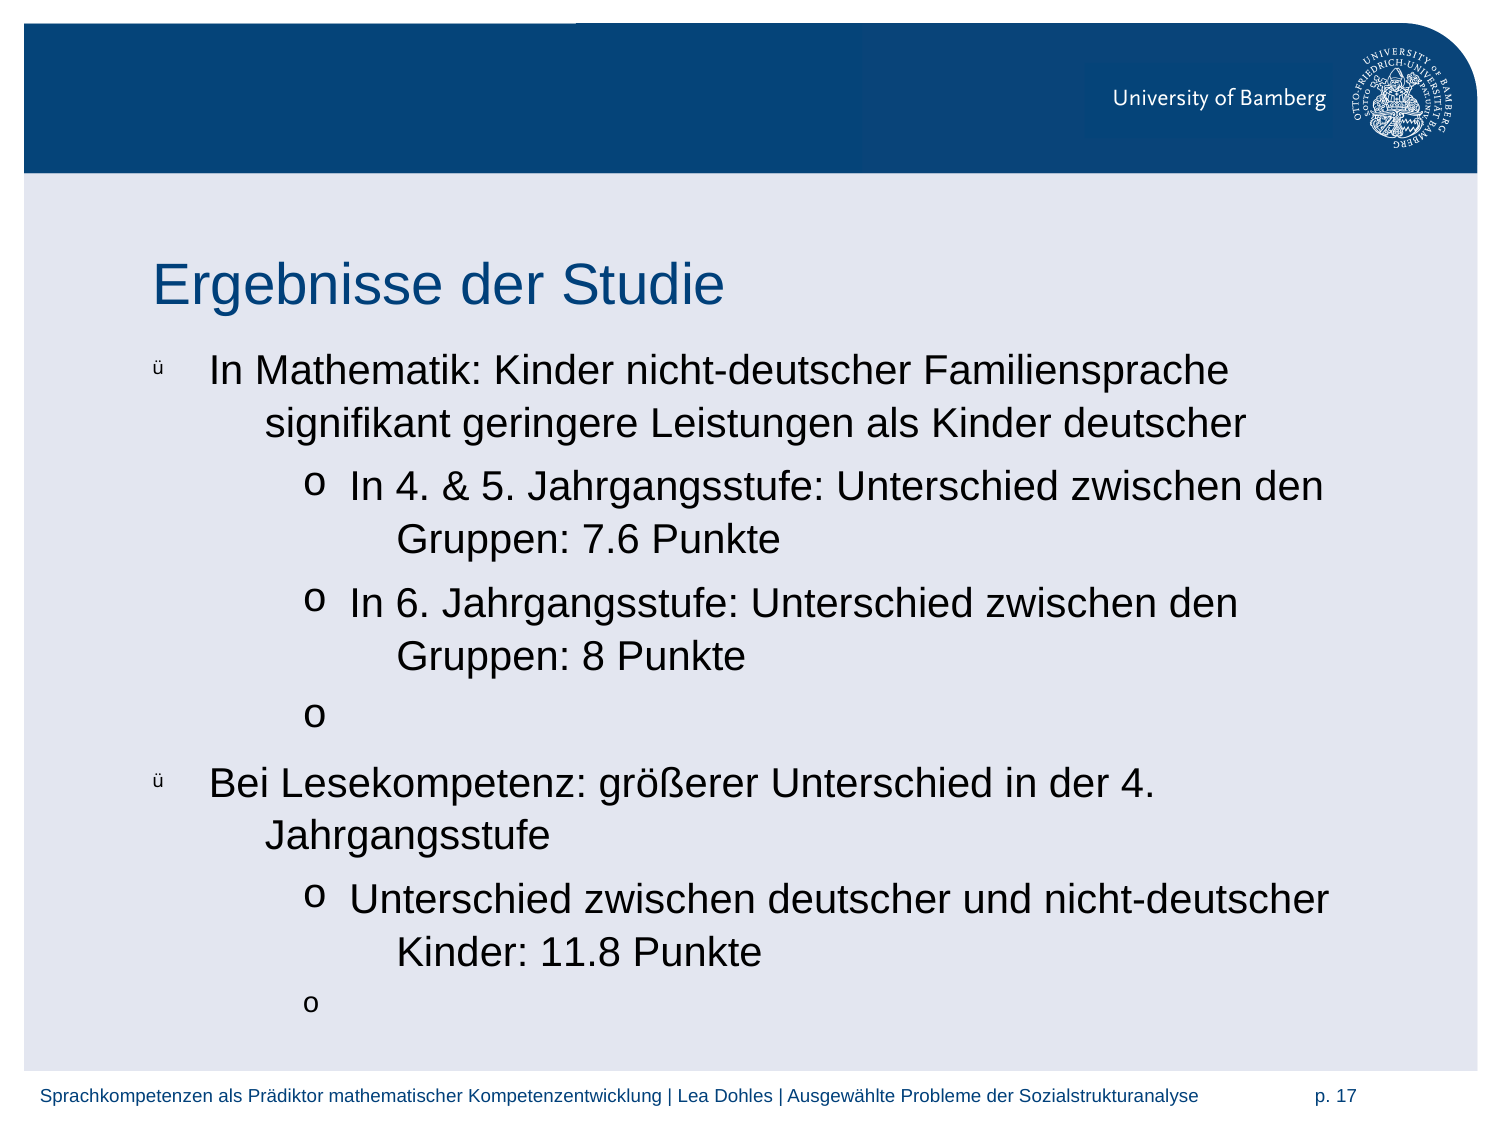

# Ergebnisse der Studie
In Mathematik: Kinder nicht-deutscher Familiensprache signifikant geringere Leistungen als Kinder deutscher
In 4. & 5. Jahrgangsstufe: Unterschied zwischen den Gruppen: 7.6 Punkte
In 6. Jahrgangsstufe: Unterschied zwischen den Gruppen: 8 Punkte
Bei Lesekompetenz: größerer Unterschied in der 4. Jahrgangsstufe
Unterschied zwischen deutscher und nicht-deutscher Kinder: 11.8 Punkte